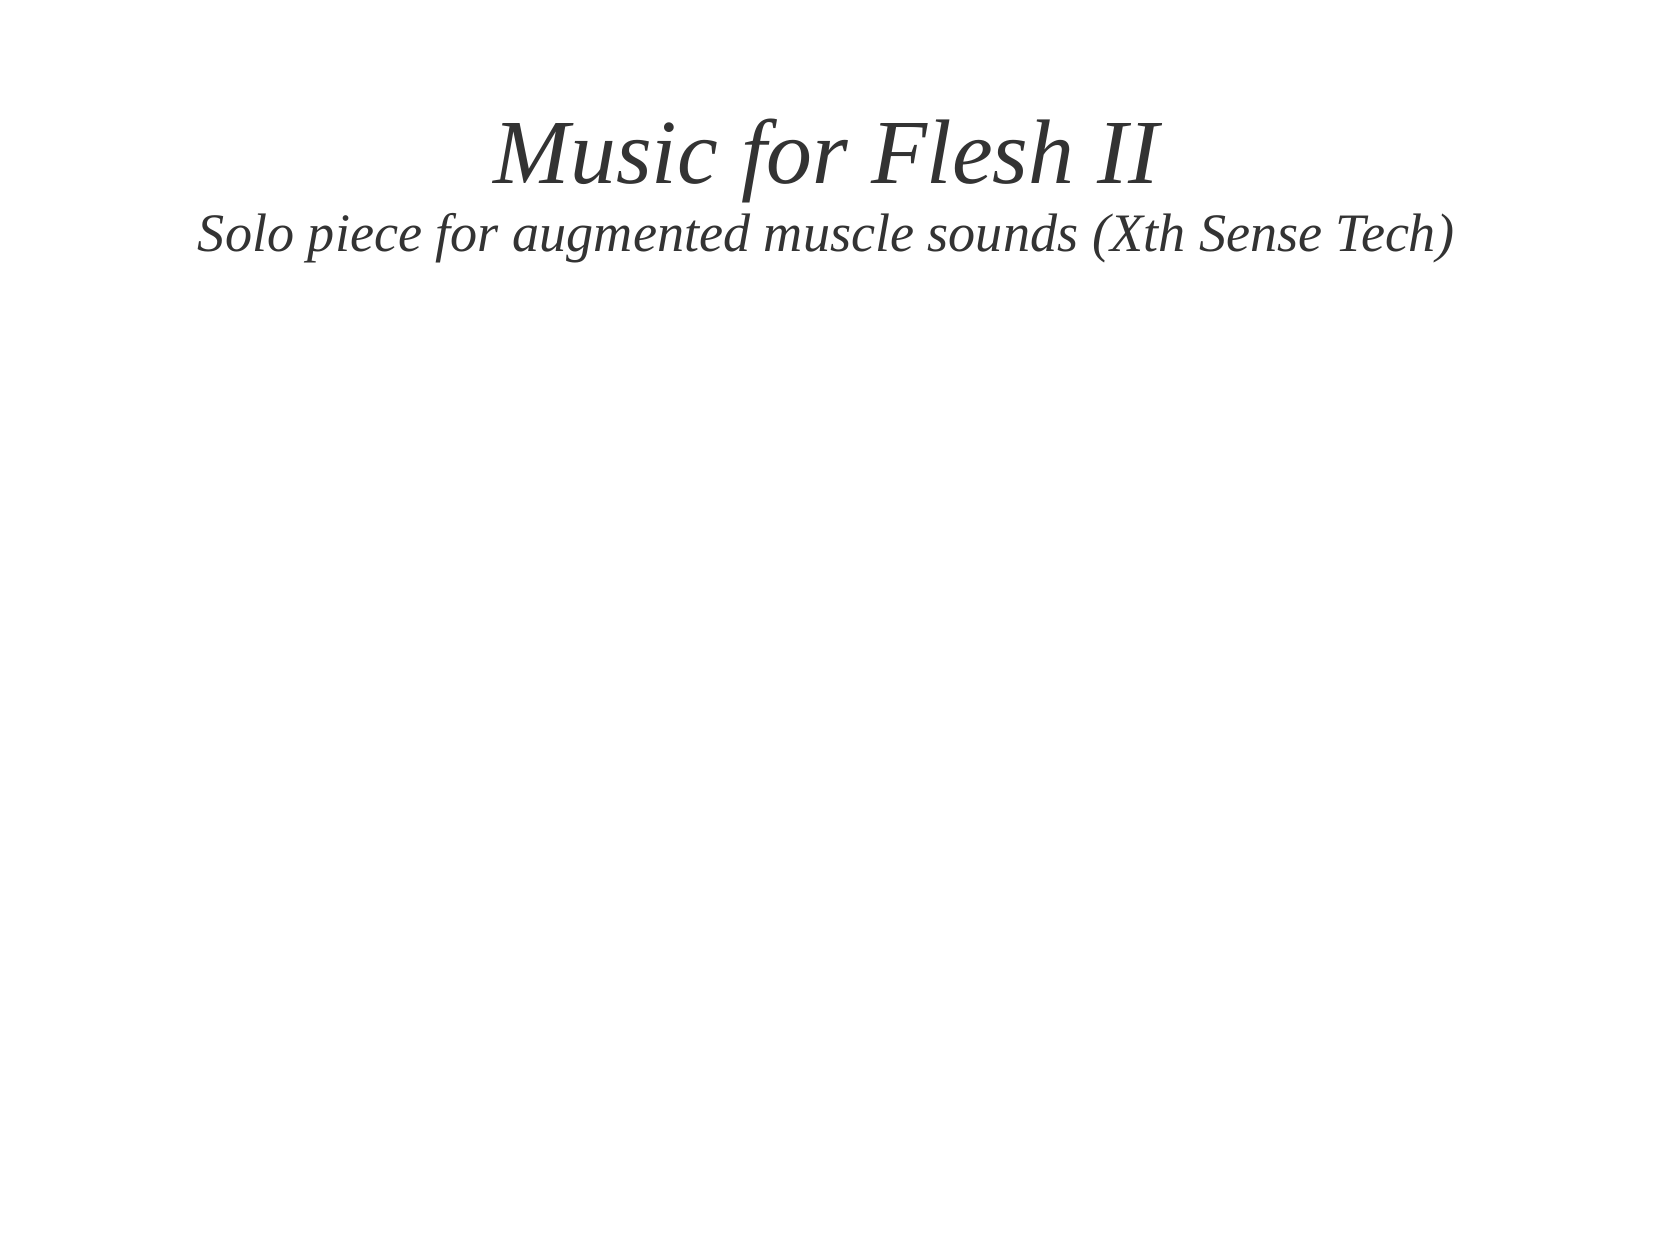

# Music for Flesh II Solo piece for augmented muscle sounds (Xth Sense Tech)